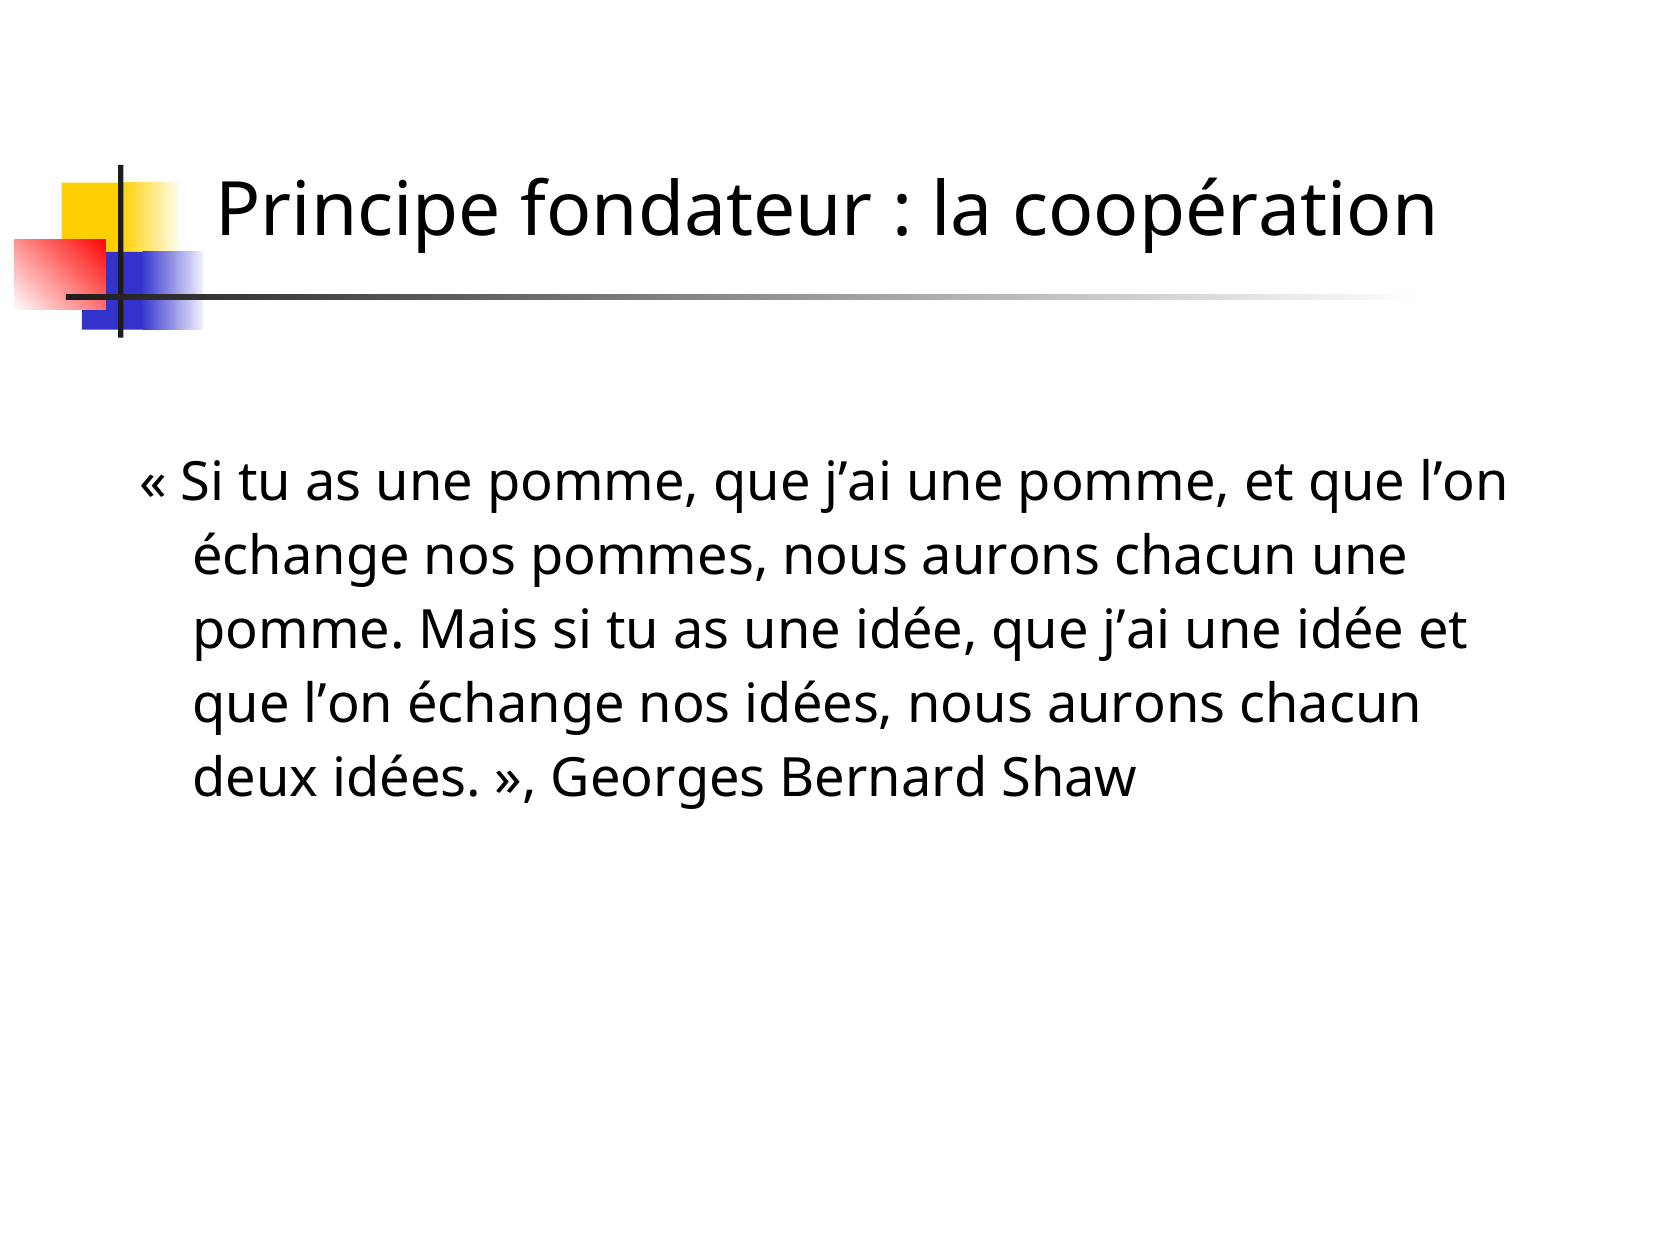

# Principe fondateur : la coopération
« Si tu as une pomme, que j’ai une pomme, et que l’on échange nos pommes, nous aurons chacun une pomme. Mais si tu as une idée, que j’ai une idée et que l’on échange nos idées, nous aurons chacun deux idées. », Georges Bernard Shaw